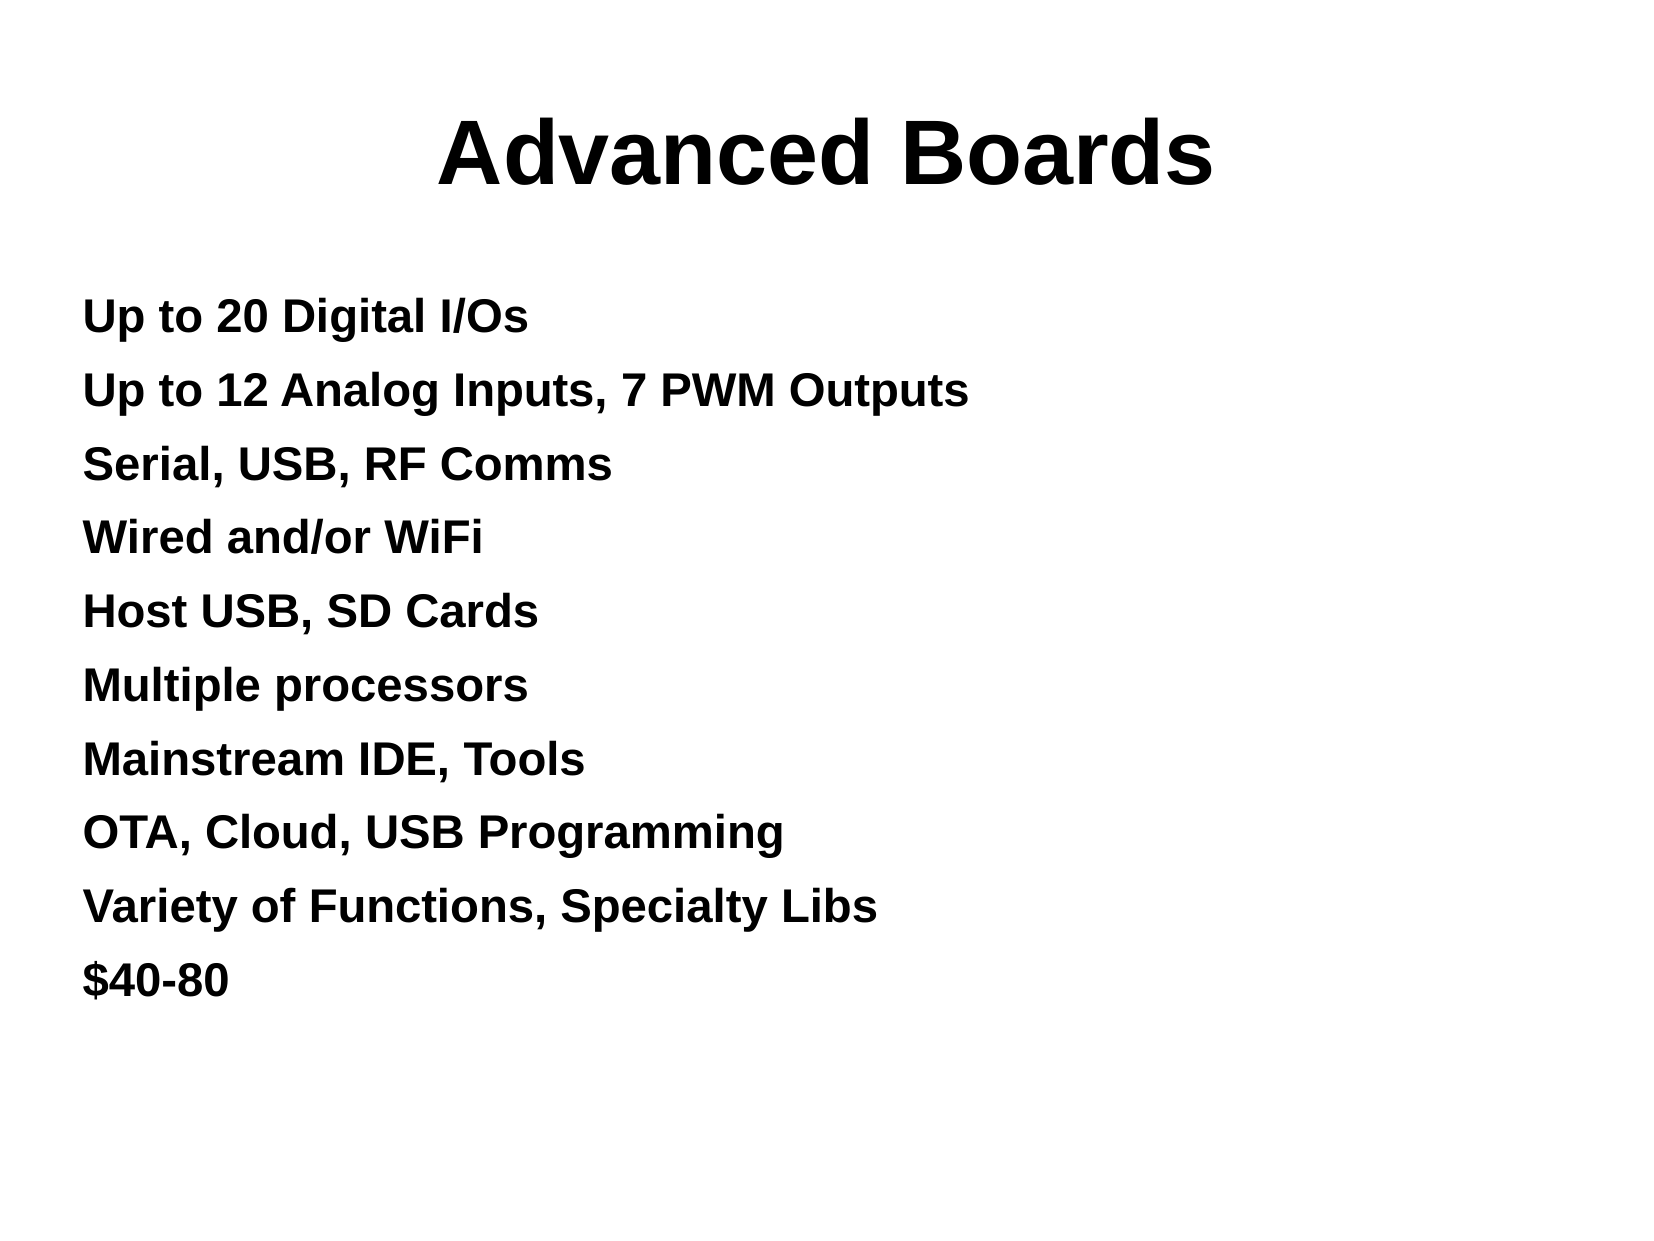

# Advanced Boards
Up to 20 Digital I/Os
Up to 12 Analog Inputs, 7 PWM Outputs
Serial, USB, RF Comms
Wired and/or WiFi
Host USB, SD Cards
Multiple processors
Mainstream IDE, Tools
OTA, Cloud, USB Programming
Variety of Functions, Specialty Libs
$40-80